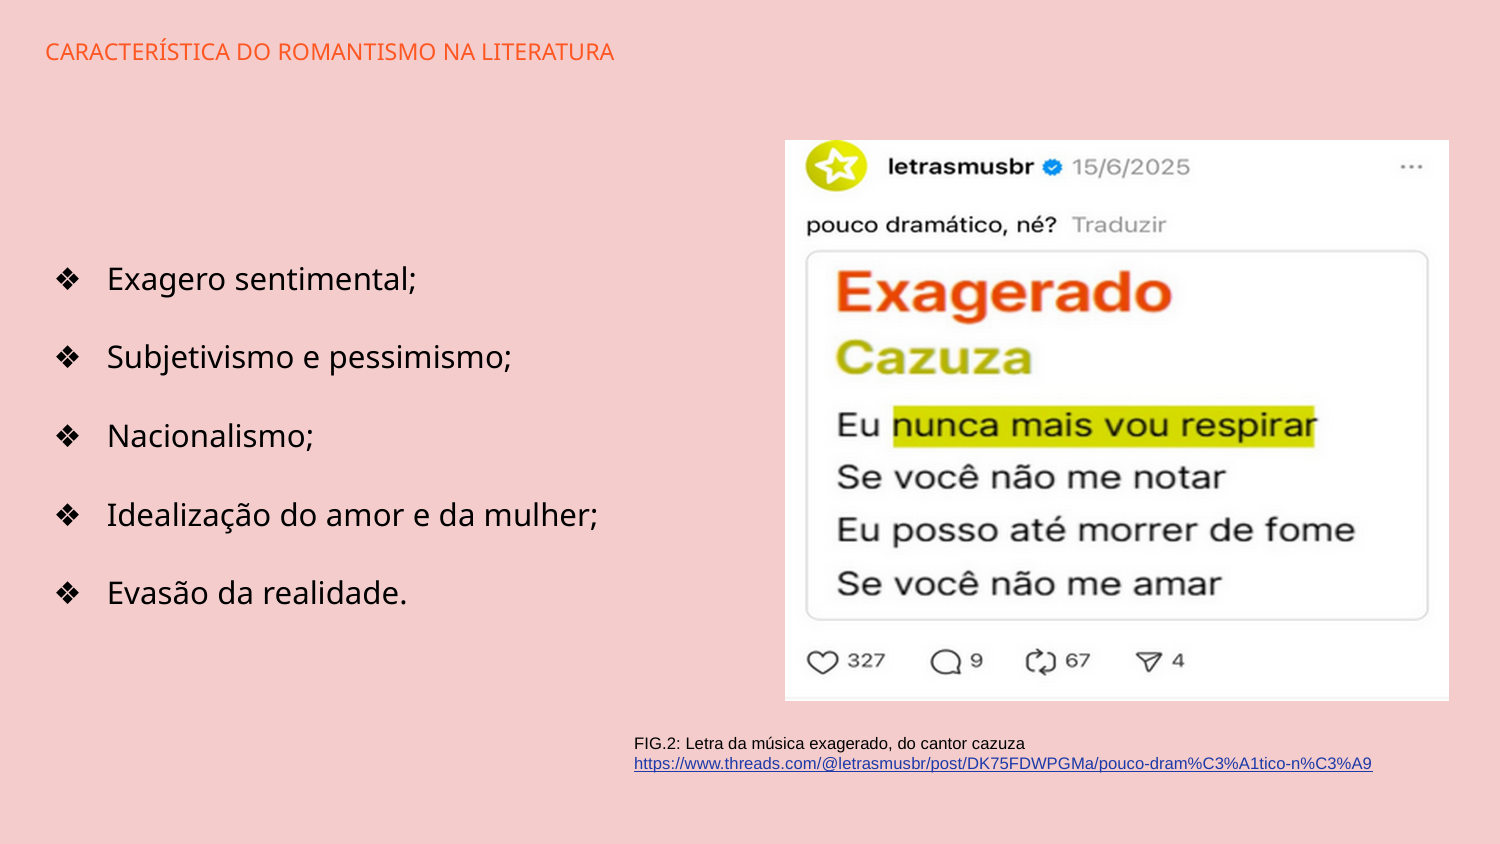

# CARACTERÍSTICA DO ROMANTISMO NA LITERATURA
Exagero sentimental;
Subjetivismo e pessimismo;
Nacionalismo;
Idealização do amor e da mulher;
Evasão da realidade.
FIG.2: Letra da música exagerado, do cantor cazuza
https://www.threads.com/@letrasmusbr/post/DK75FDWPGMa/pouco-dram%C3%A1tico-n%C3%A9